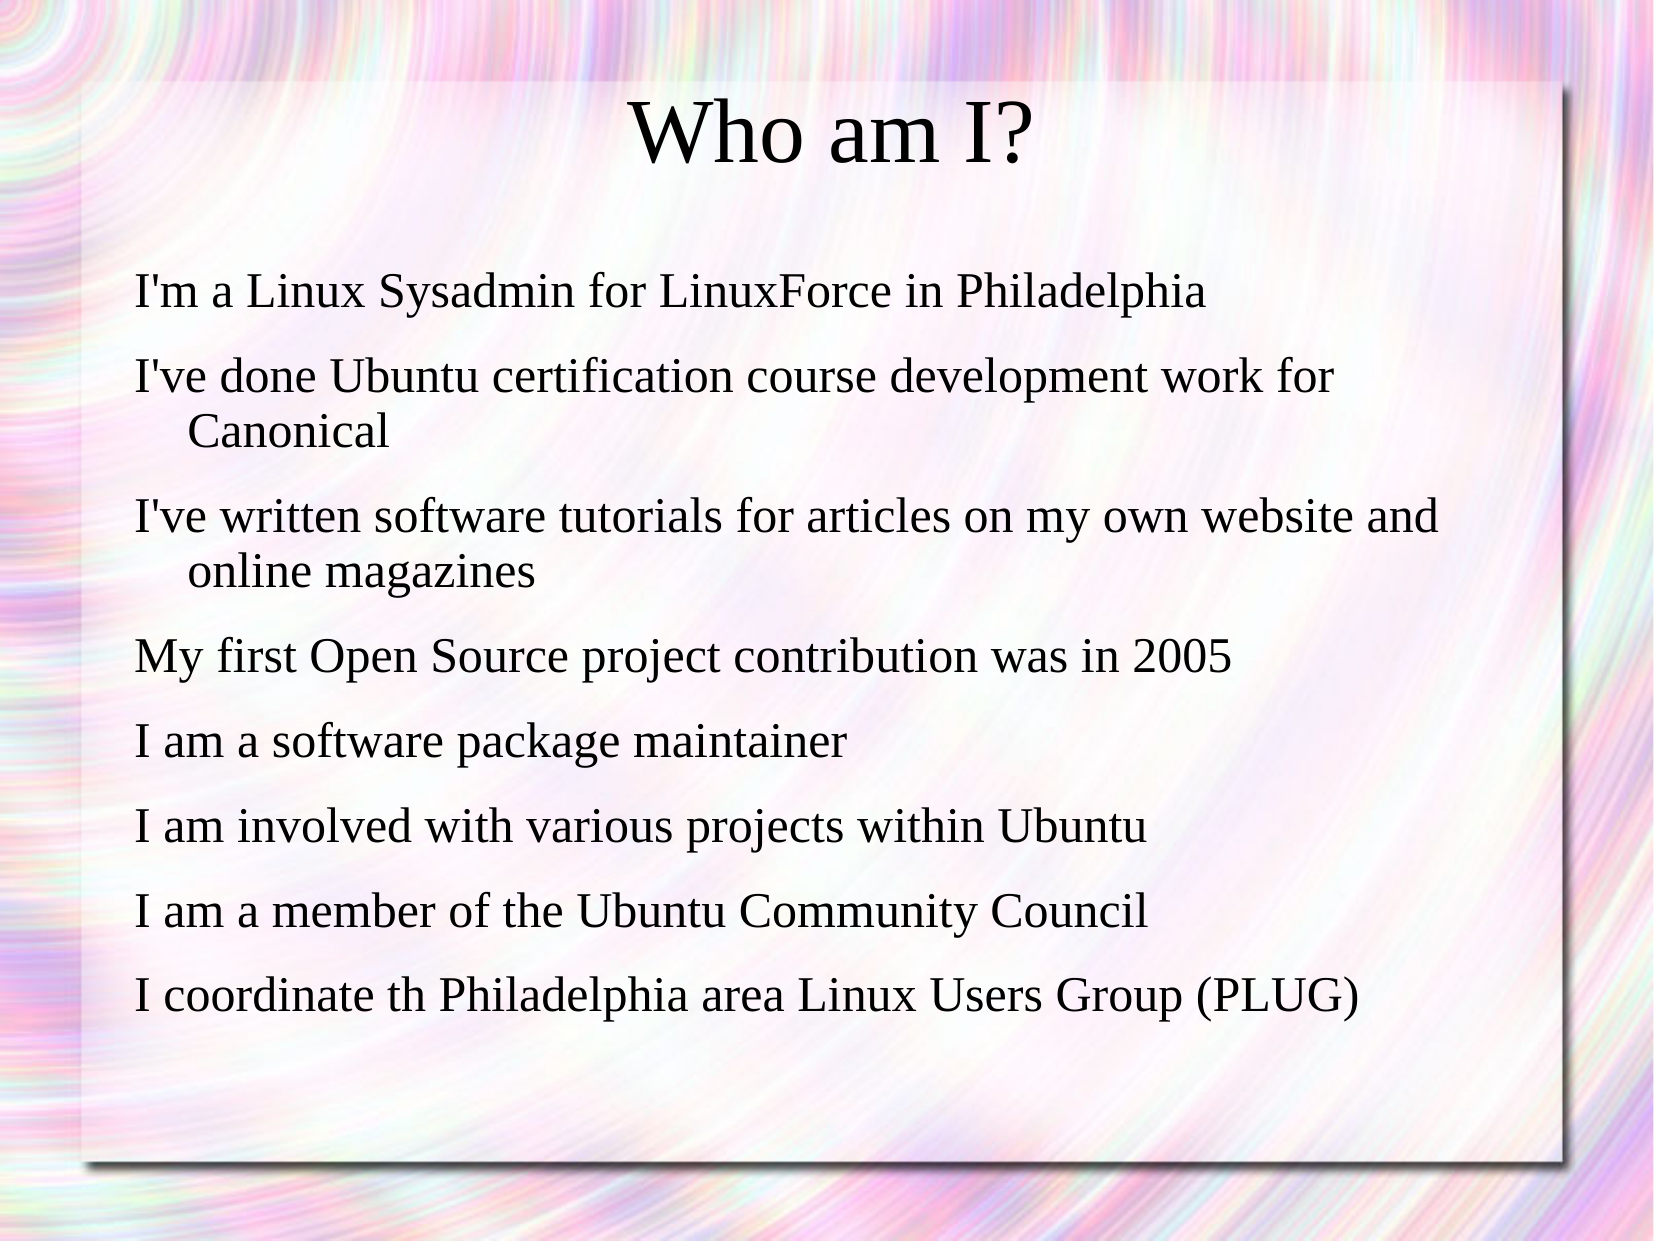

# Who am I?
I'm a Linux Sysadmin for LinuxForce in Philadelphia
I've done Ubuntu certification course development work for Canonical
I've written software tutorials for articles on my own website and online magazines
My first Open Source project contribution was in 2005
I am a software package maintainer
I am involved with various projects within Ubuntu
I am a member of the Ubuntu Community Council
I coordinate th Philadelphia area Linux Users Group (PLUG)